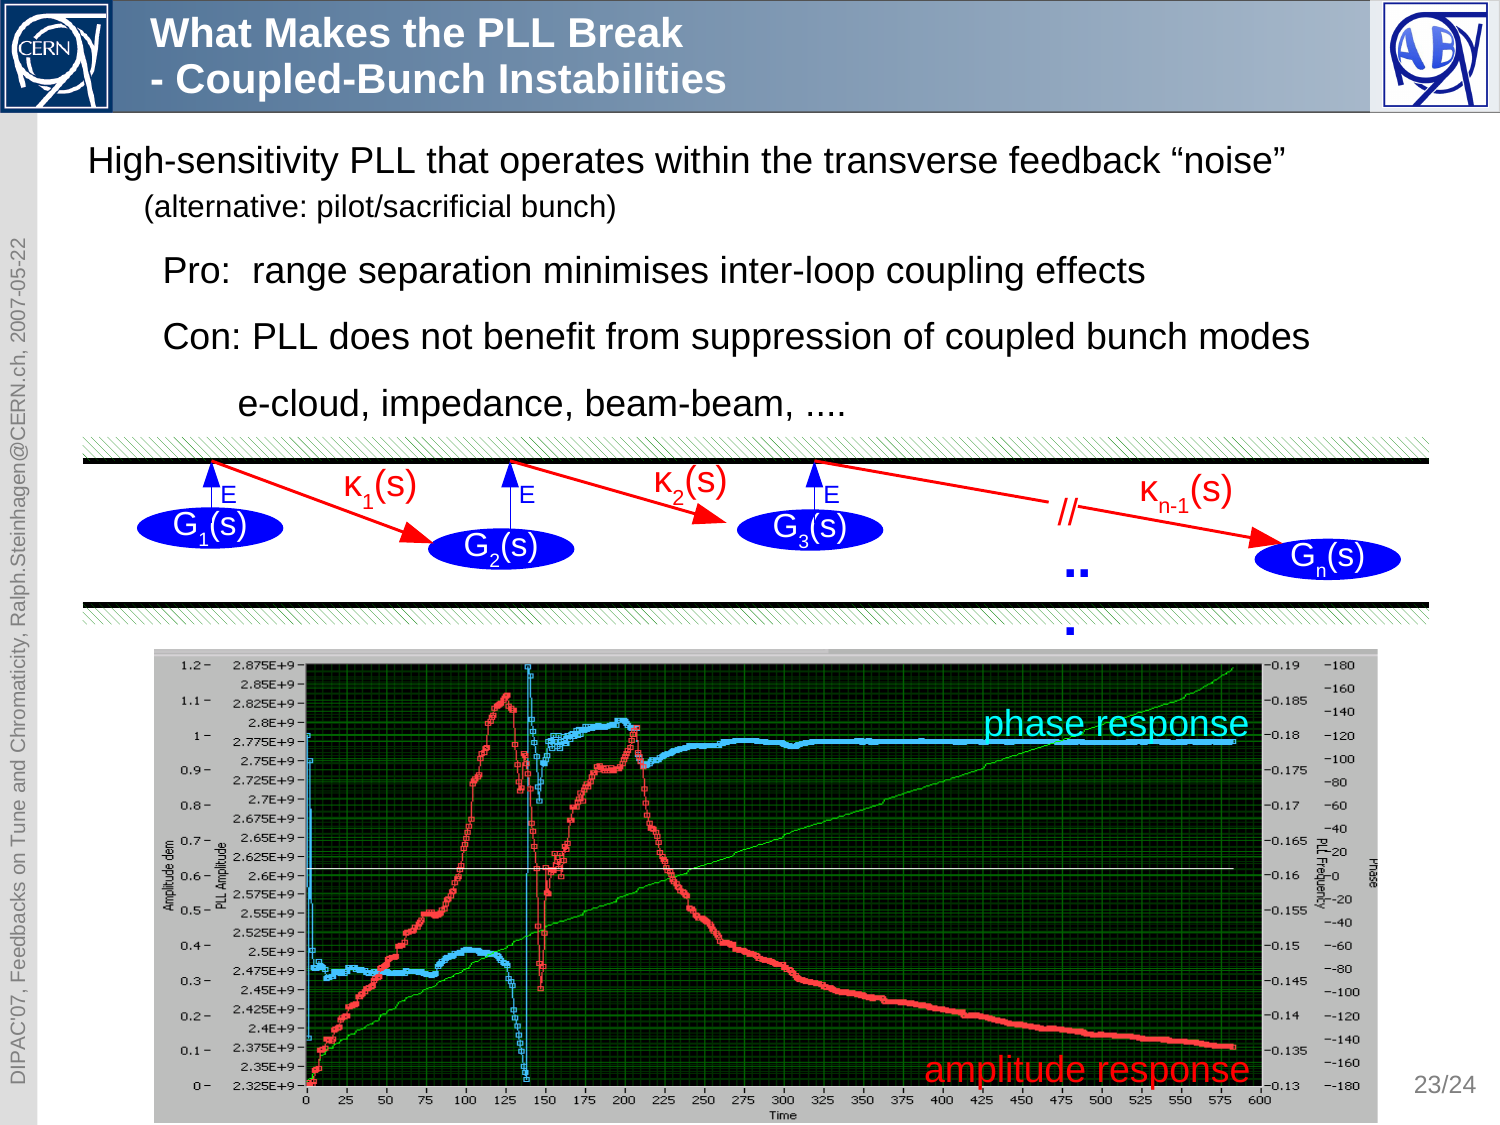

# What Makes the PLL Break - Coupled-Bunch Instabilities
High-sensitivity PLL that operates within the transverse feedback “noise” (alternative: pilot/sacrificial bunch)
Pro: range separation minimises inter-loop coupling effects
Con: PLL does not benefit from suppression of coupled bunch modes
e-cloud, impedance, beam-beam, ....
κ2(s)
κ1(s)
κn-1(s)
E
E
E
//
G1(s)
G3(s)
...
G2(s)
Gn(s)
phase response
amplitude response